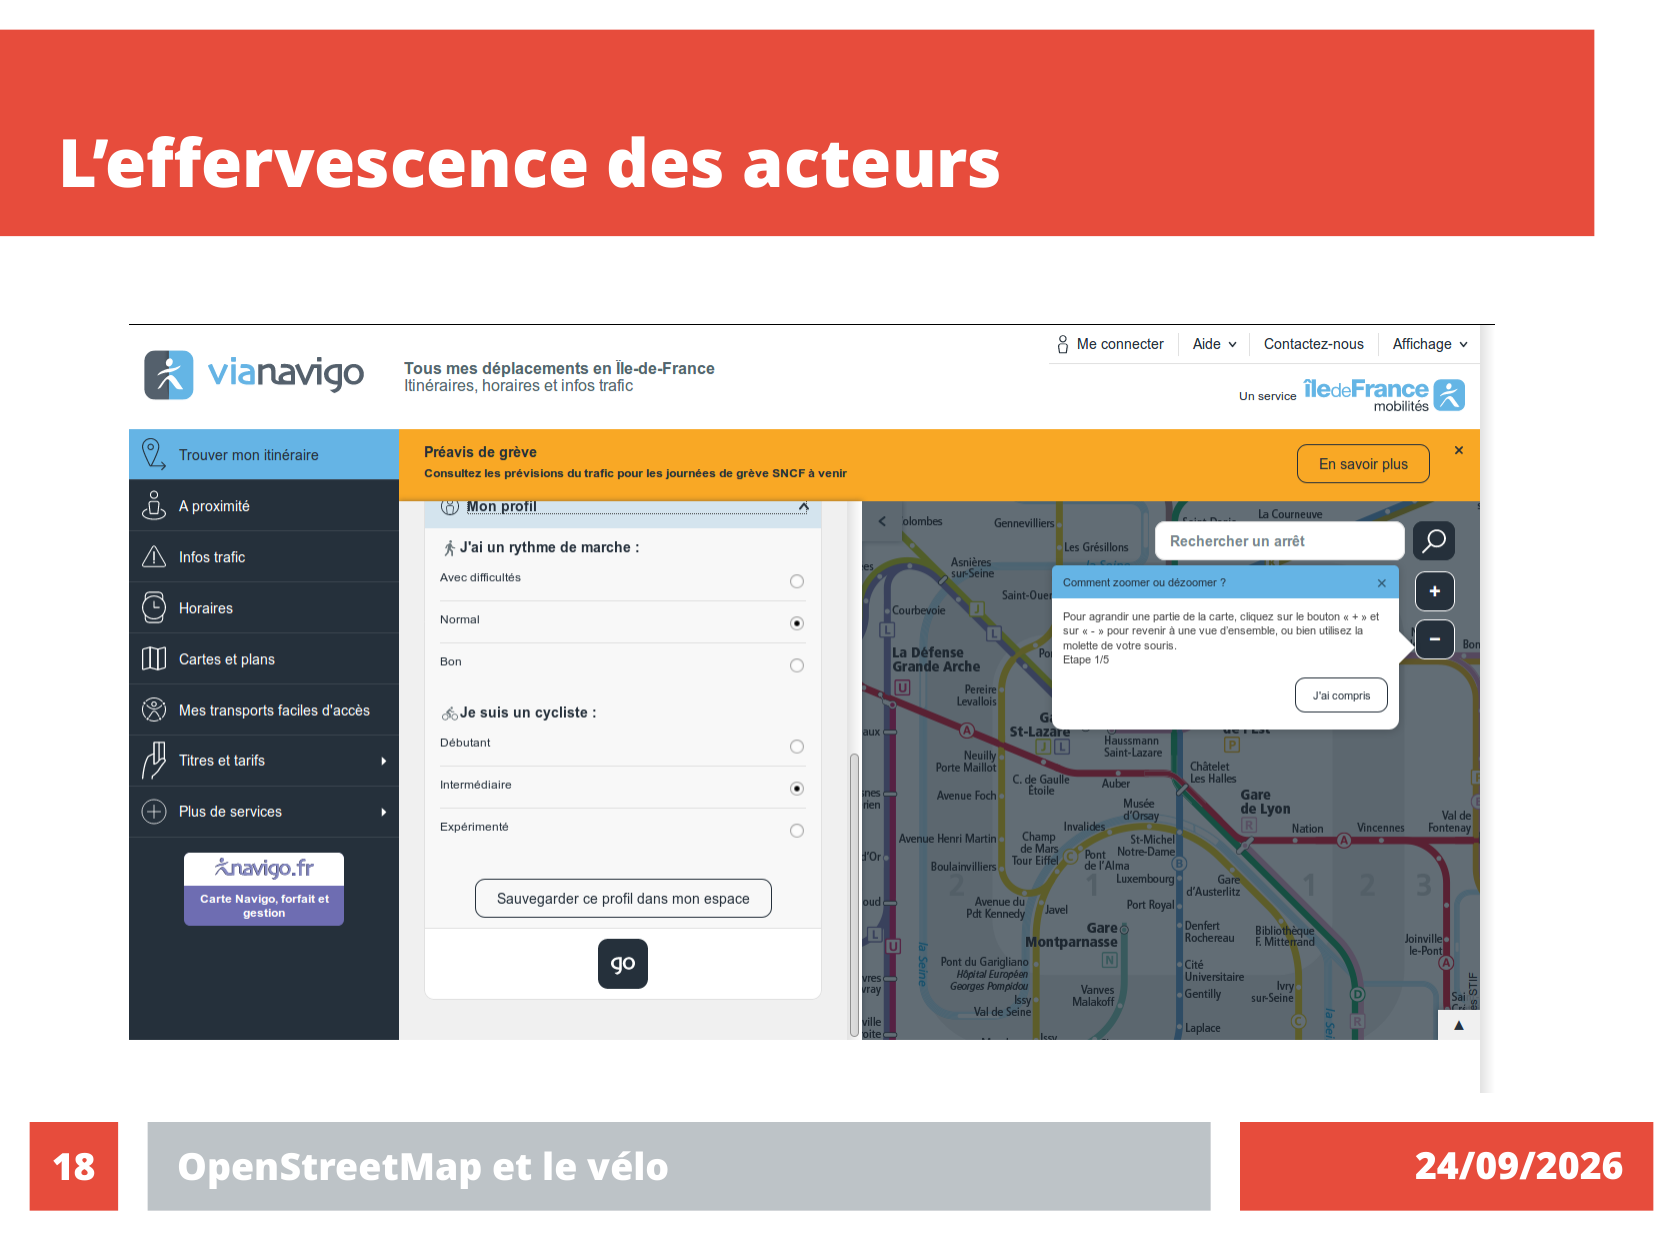

# L’effervescence des acteurs
18
OpenStreetMap et le vélo